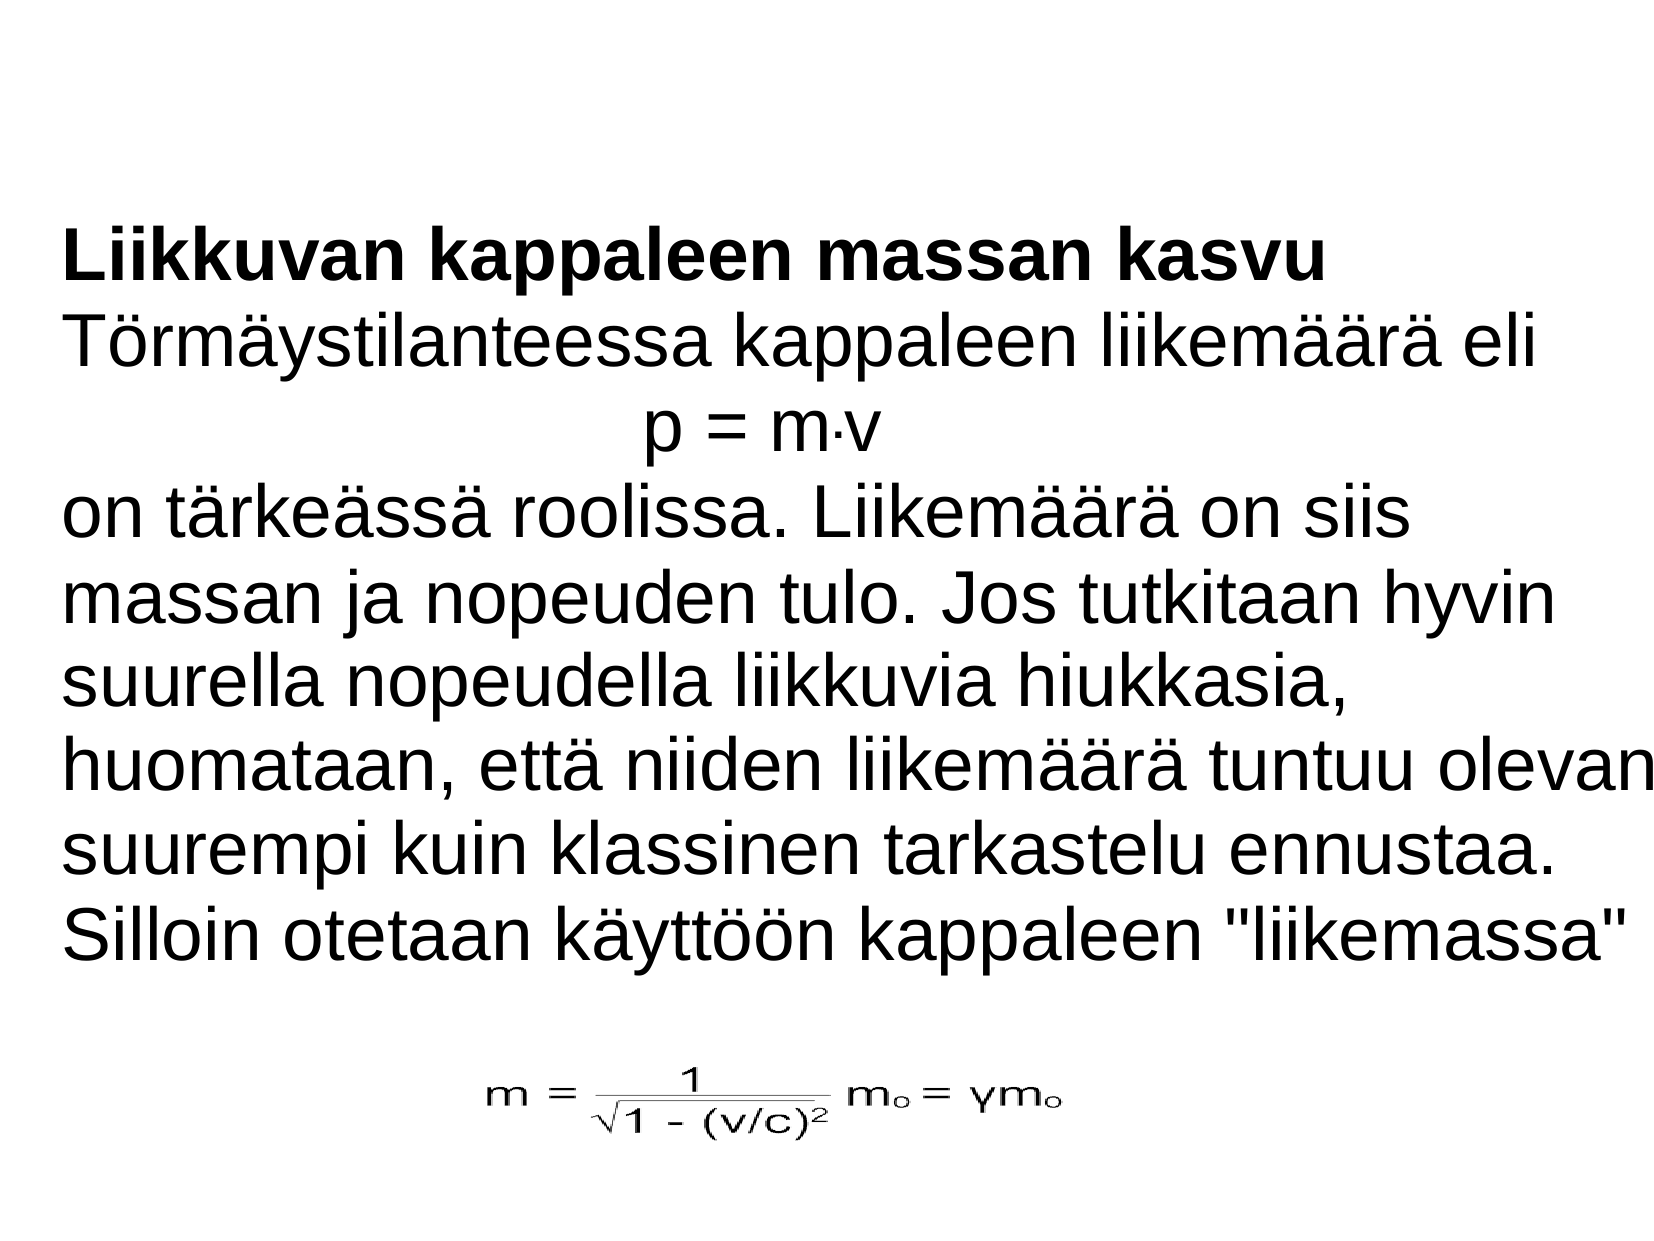

Liikkuvan kappaleen massan kasvu
Törmäystilanteessa kappaleen liikemäärä eli
 p = m.v
on tärkeässä roolissa. Liikemäärä on siis
massan ja nopeuden tulo. Jos tutkitaan hyvin suurella nopeudella liikkuvia hiukkasia, huomataan, että niiden liikemäärä tuntuu olevan suurempi kuin klassinen tarkastelu ennustaa.
Silloin otetaan käyttöön kappaleen "liikemassa"